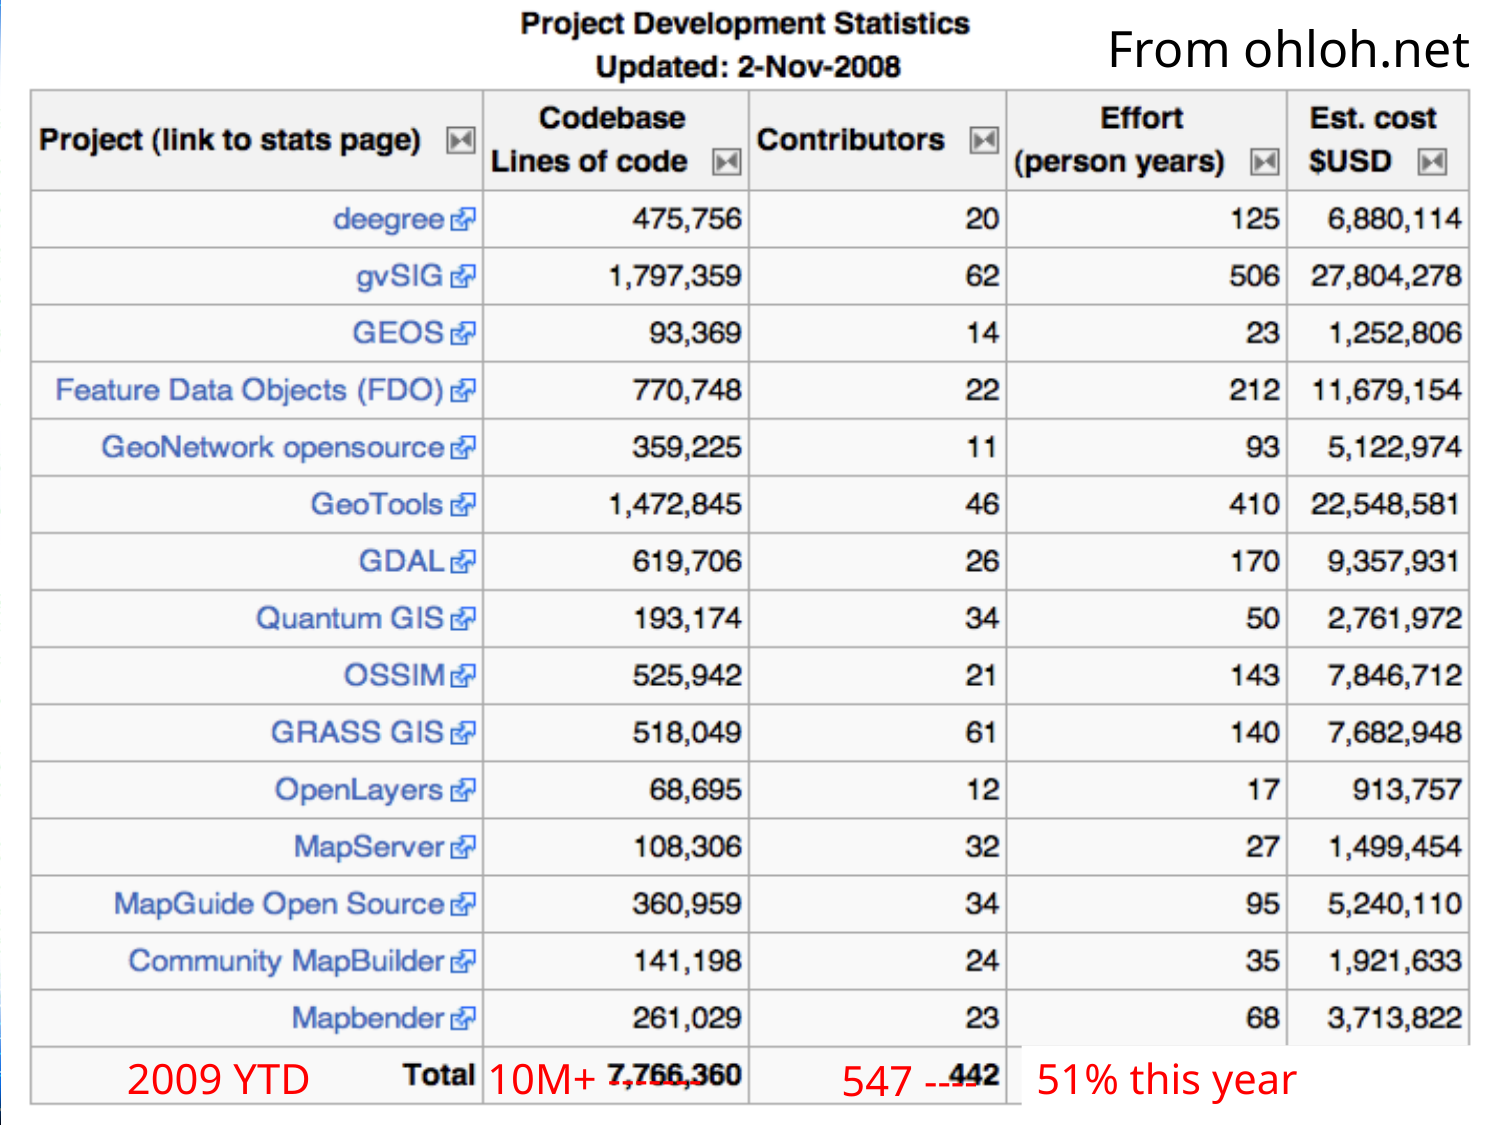

From ohloh.net
2009 YTD
10M+ -------
51% this year
547 ----